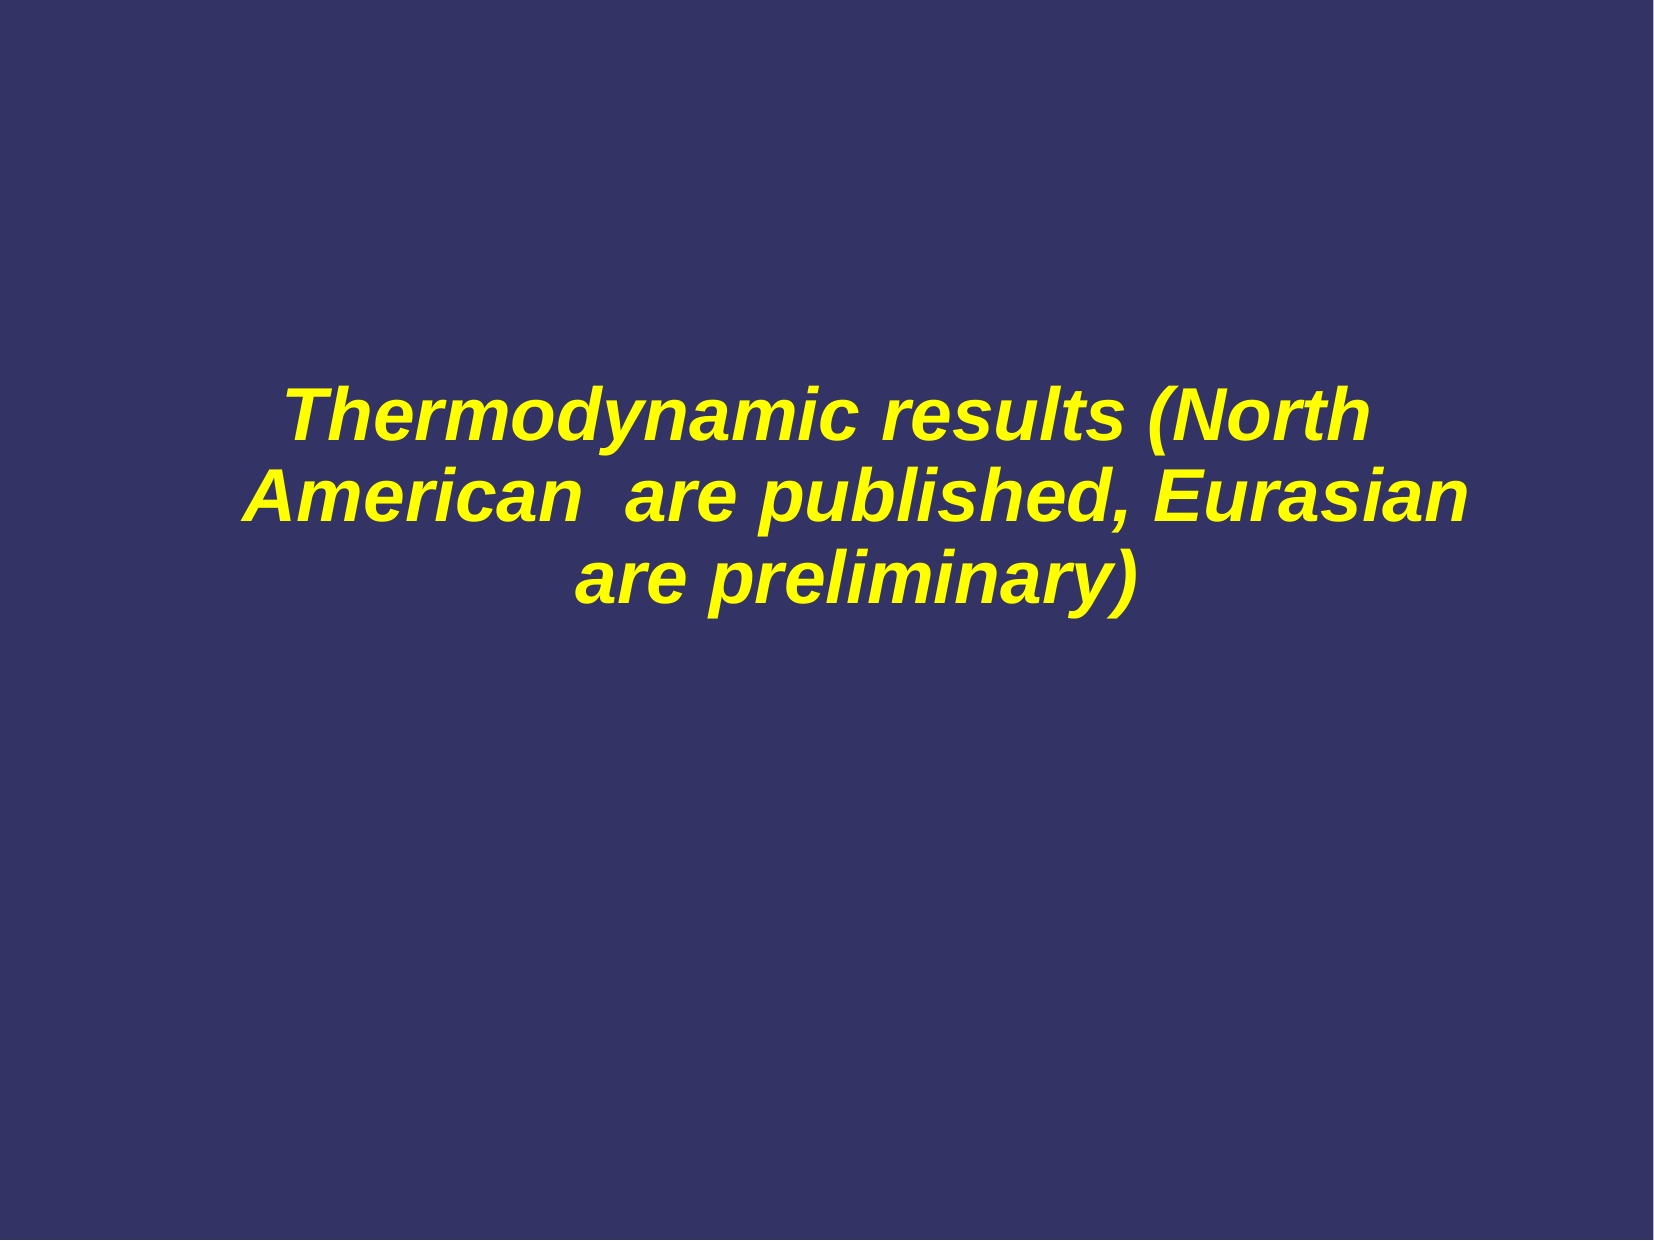

# Thermodynamic results (North American are published, Eurasian are preliminary)